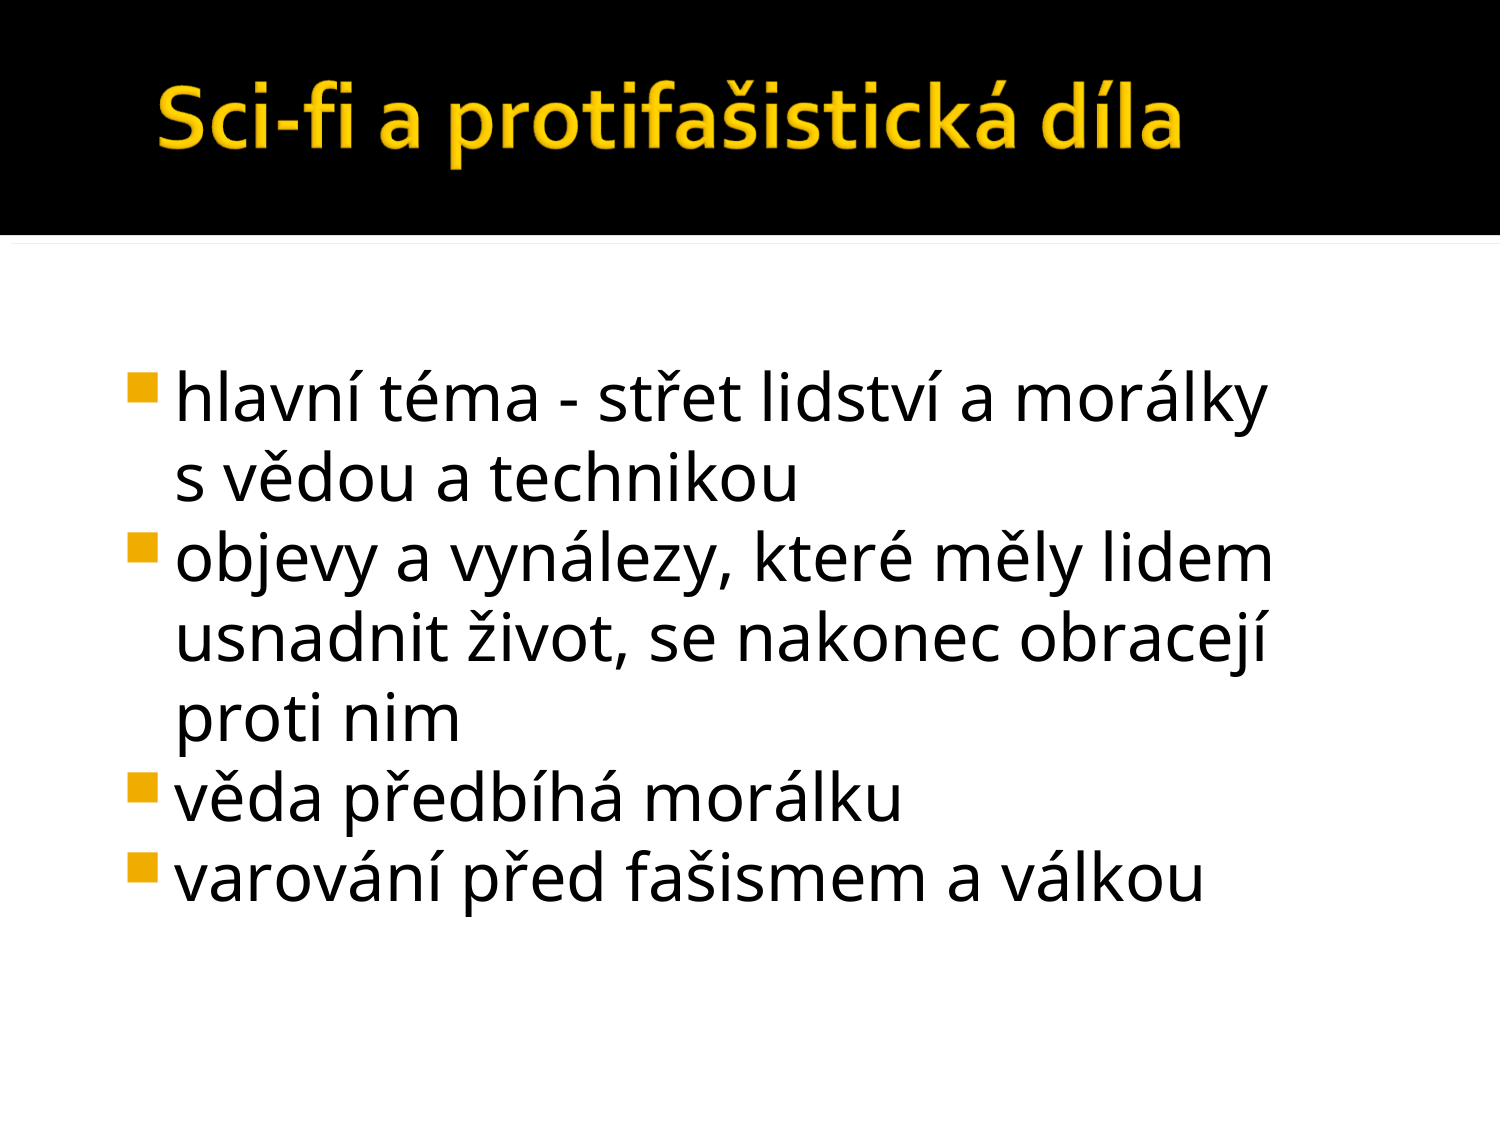

# hlavní téma - střet lidství a morálky s vědou a technikou
objevy a vynálezy, které měly lidem usnadnit život, se nakonec obracejí proti nim
věda předbíhá morálku
varování před fašismem a válkou